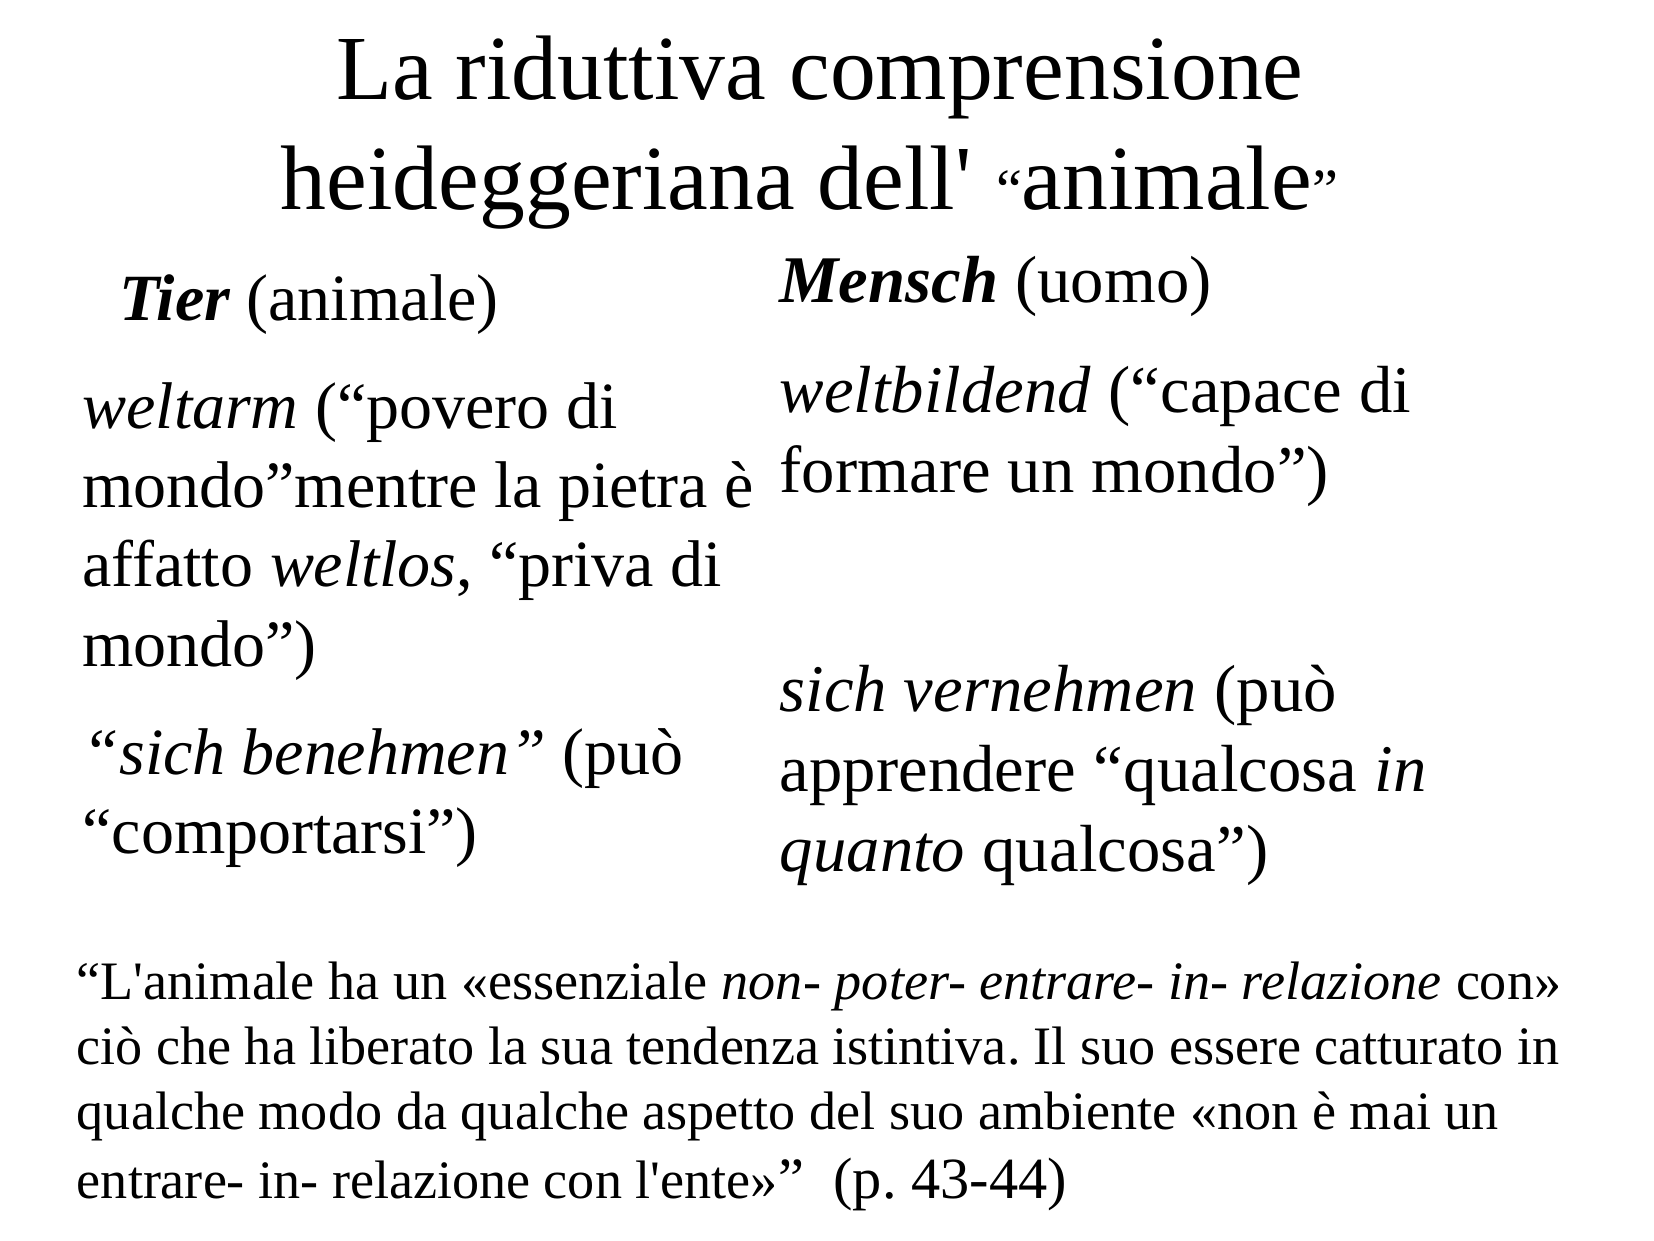

# La riduttiva comprensione heideggeriana dell' “animale”
Mensch (uomo)
weltbildend (“capace di formare un mondo”)
sich vernehmen (può apprendere “qualcosa in quanto qualcosa”)
 Tier (animale)
weltarm (“povero di mondo”mentre la pietra è affatto weltlos, “priva di mondo”)
“sich benehmen” (può “comportarsi”)
“L'animale ha un «essenziale non- poter- entrare- in- relazione con» ciò che ha liberato la sua tendenza istintiva. Il suo essere catturato in qualche modo da qualche aspetto del suo ambiente «non è mai un entrare- in- relazione con l'ente»” (p. 43-44)